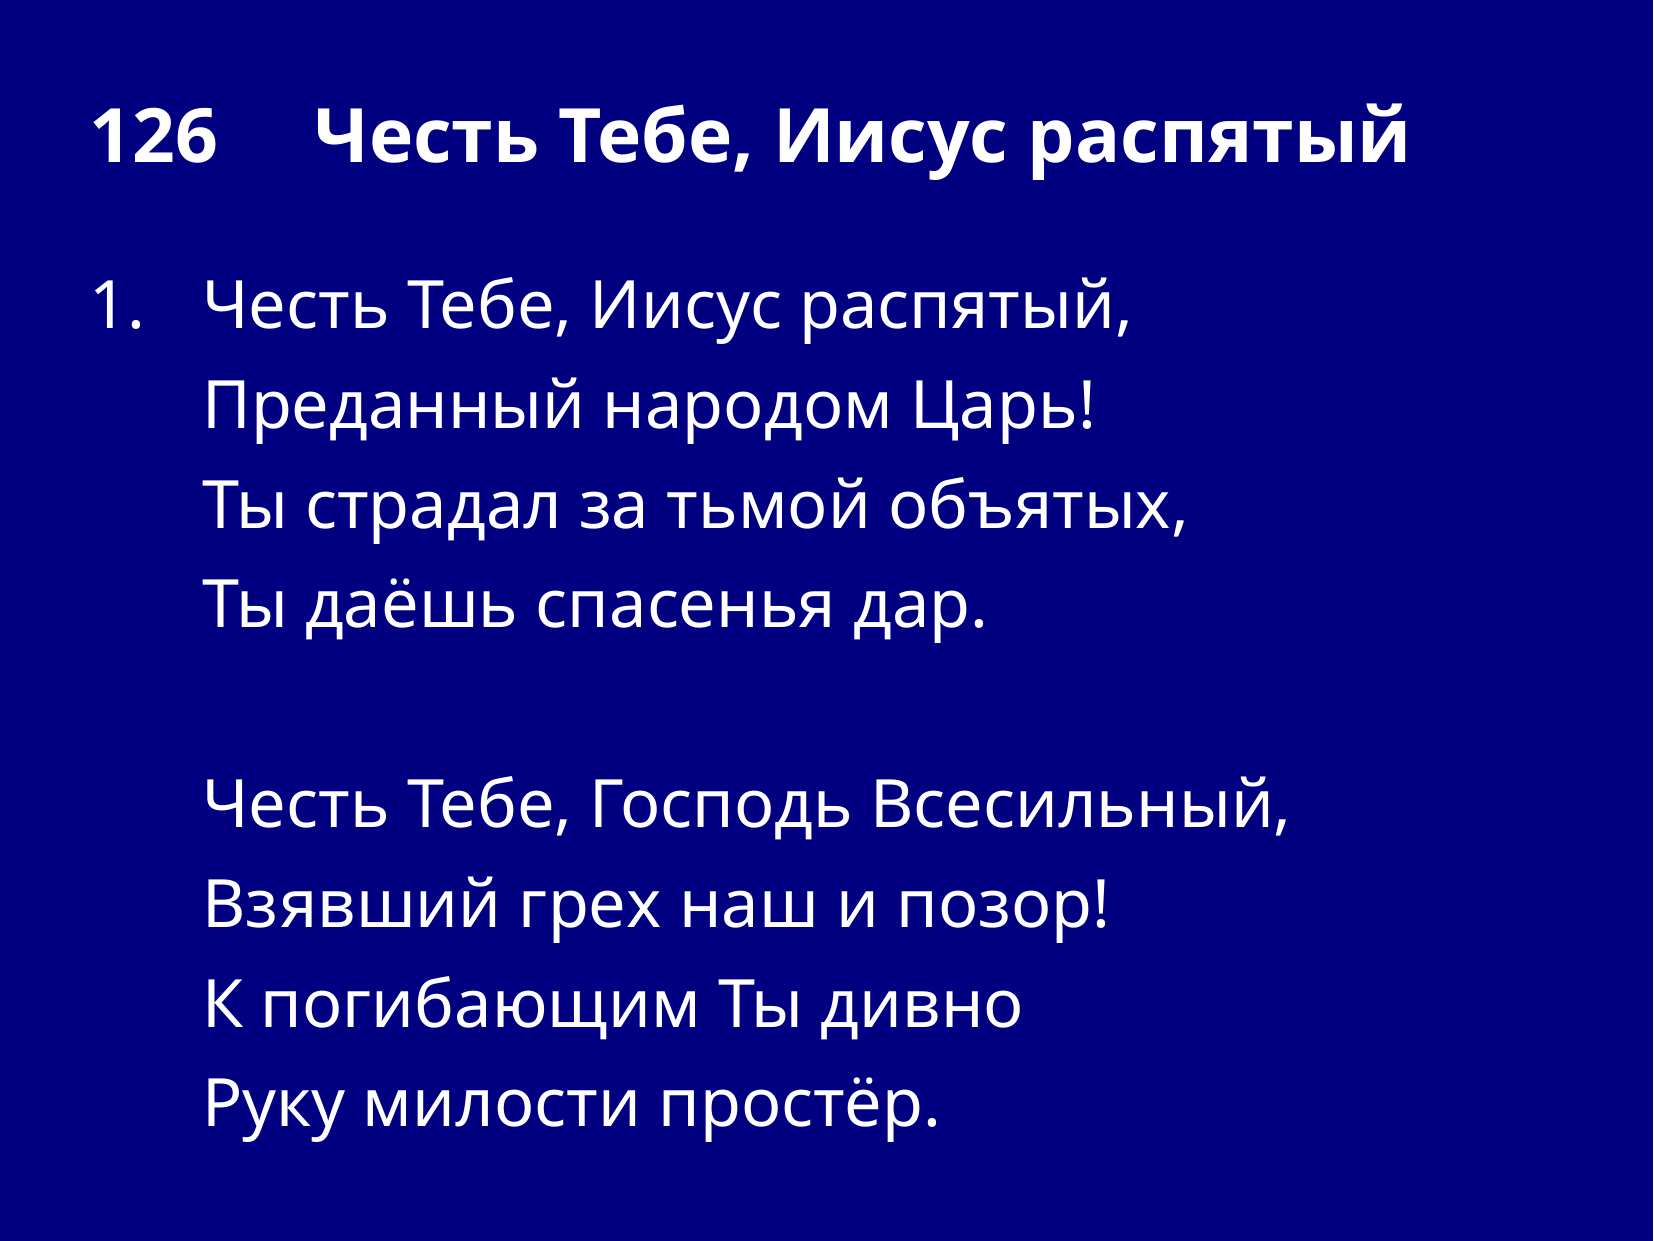

126	Честь Тебе, Иисус распятый
1.	Честь Тебе, Иисус распятый,
	Преданный народом Царь!
	Ты страдал за тьмой объятых,
	Ты даёшь спасенья дар.
	Честь Тебе, Господь Всесильный,
	Взявший грех наш и позор!
	К погибающим Ты дивно
	Руку милости простёр.